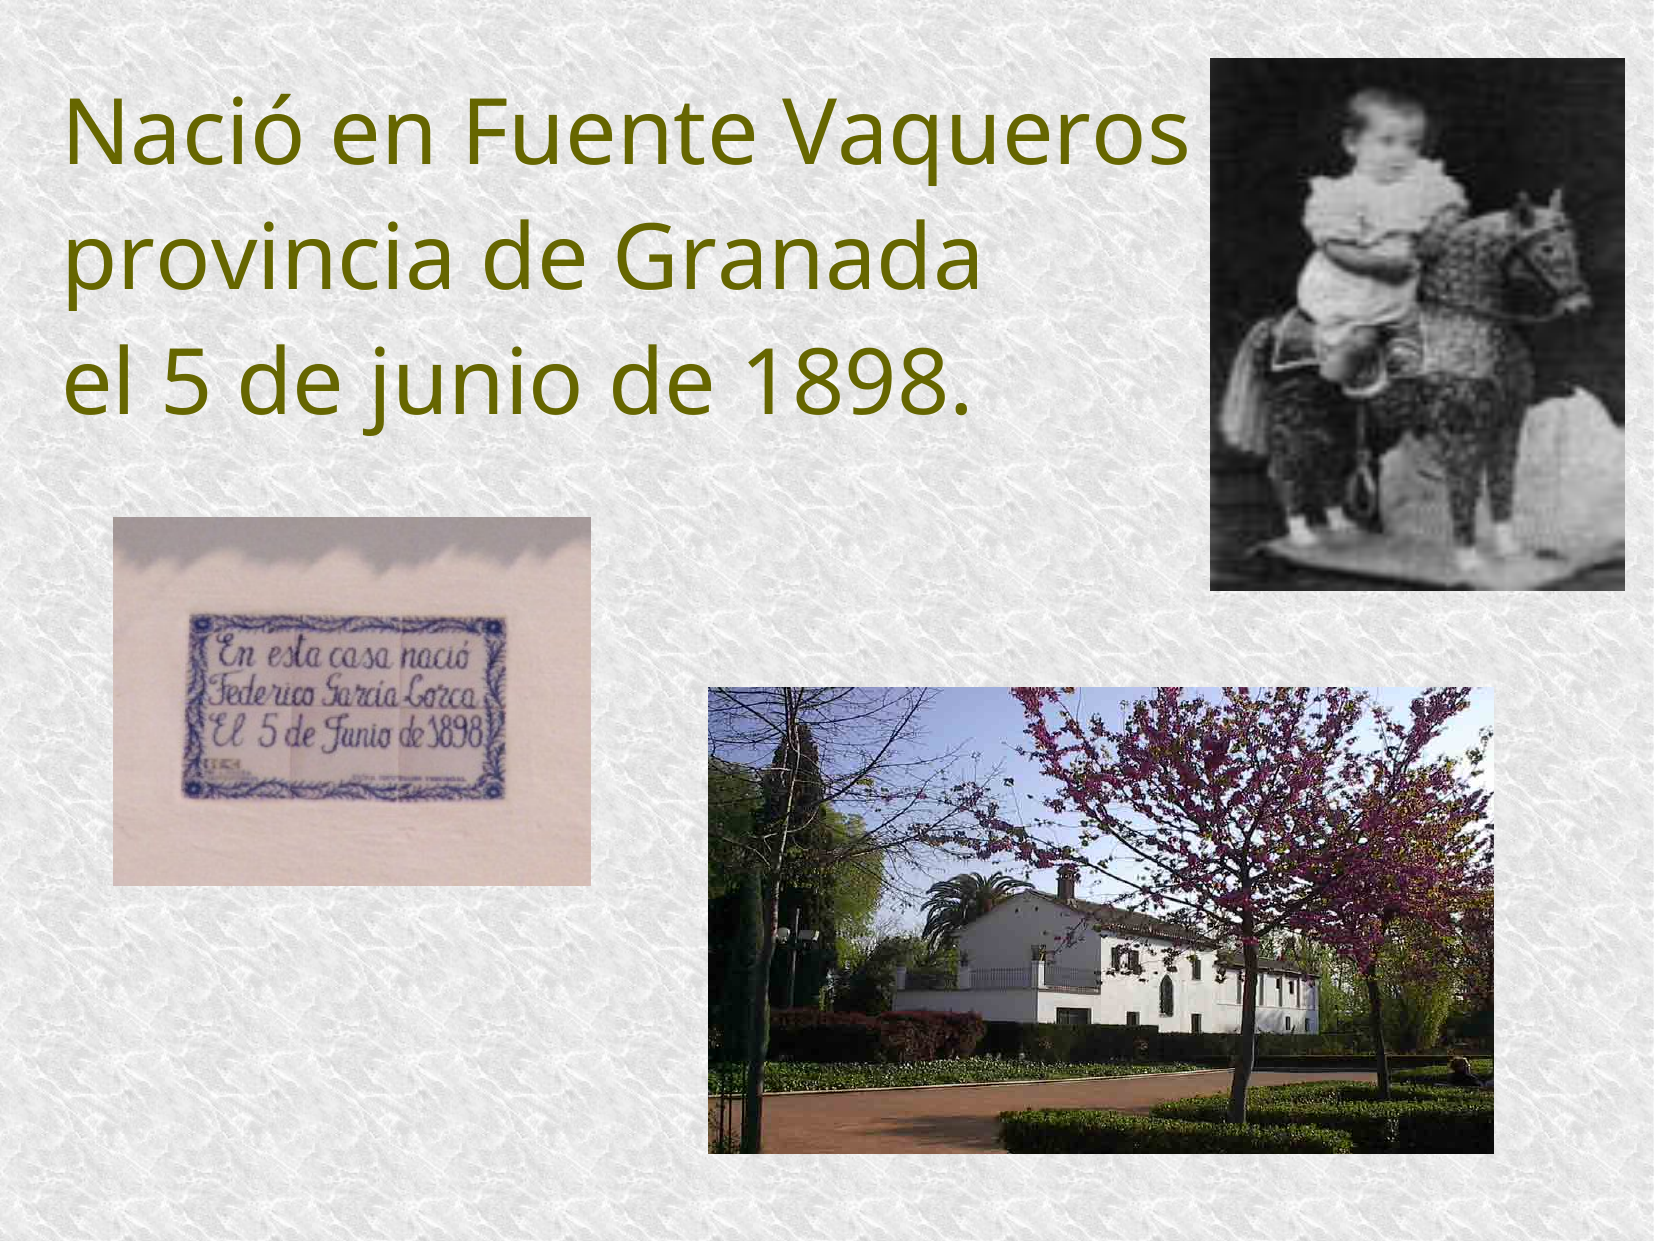

Nació en Fuente Vaqueros
provincia de Granada
el 5 de junio de 1898.